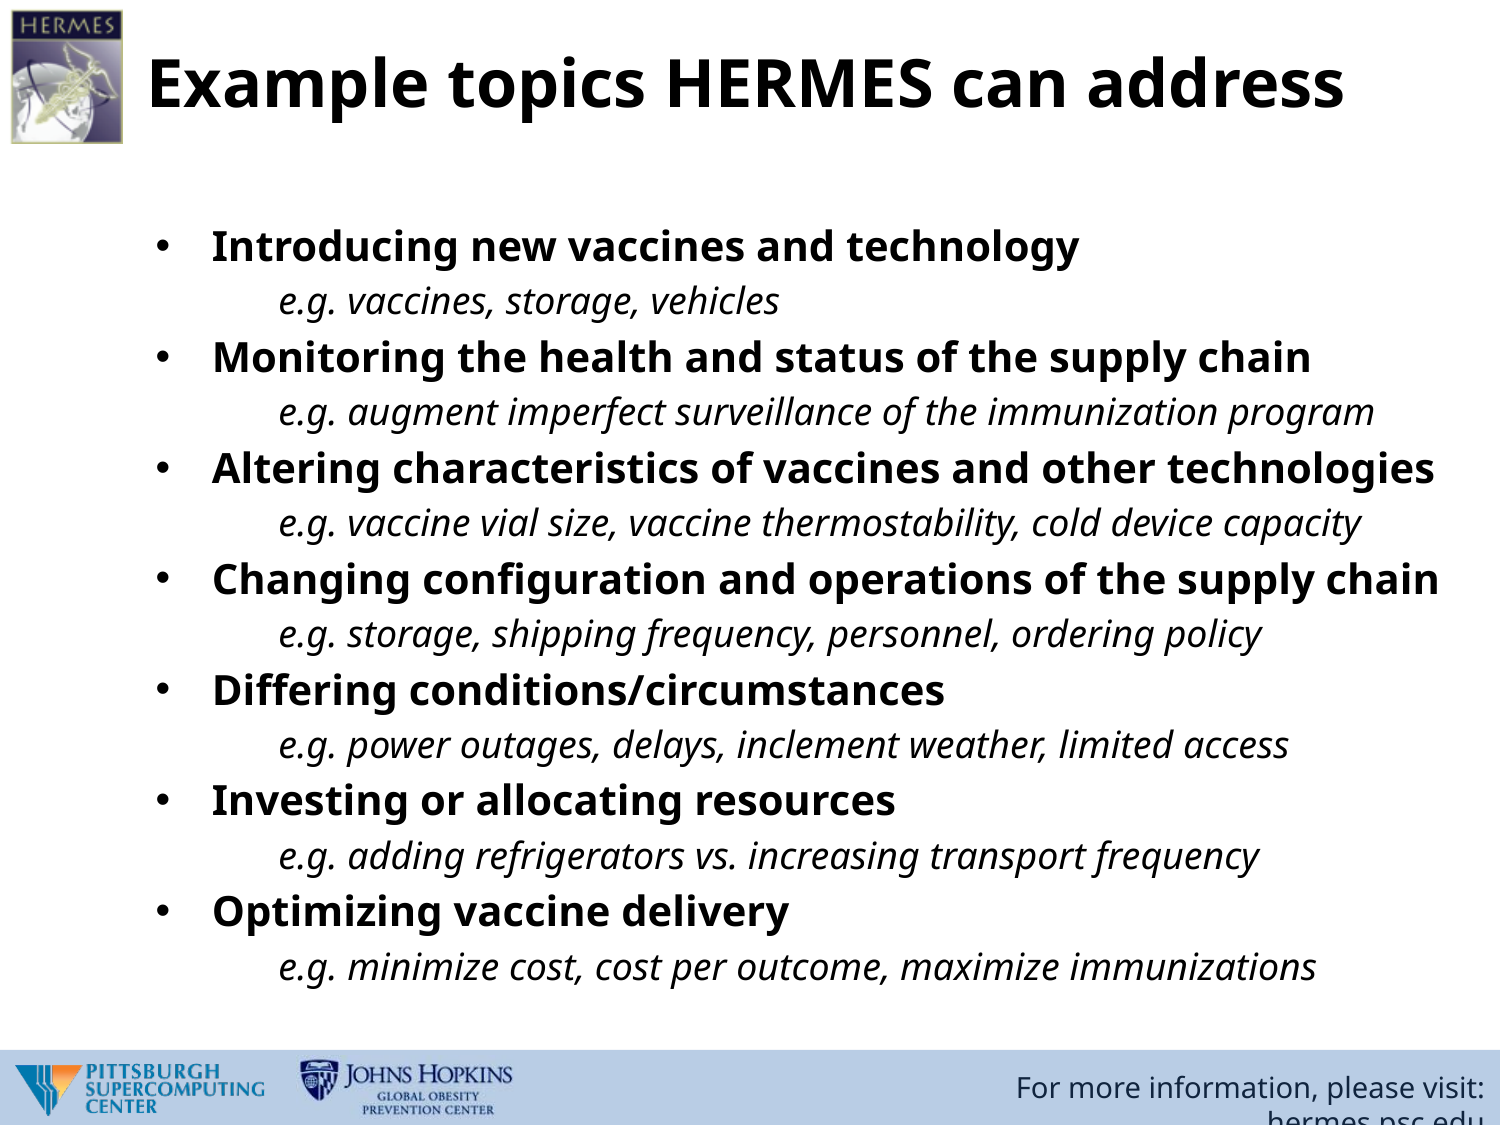

Example topics HERMES can address
# Introducing new vaccines and technology
e.g. vaccines, storage, vehicles
Monitoring the health and status of the supply chain
e.g. augment imperfect surveillance of the immunization program
Altering characteristics of vaccines and other technologies
e.g. vaccine vial size, vaccine thermostability, cold device capacity
Changing configuration and operations of the supply chain
e.g. storage, shipping frequency, personnel, ordering policy
Differing conditions/circumstances
e.g. power outages, delays, inclement weather, limited access
Investing or allocating resources
e.g. adding refrigerators vs. increasing transport frequency
Optimizing vaccine delivery
e.g. minimize cost, cost per outcome, maximize immunizations